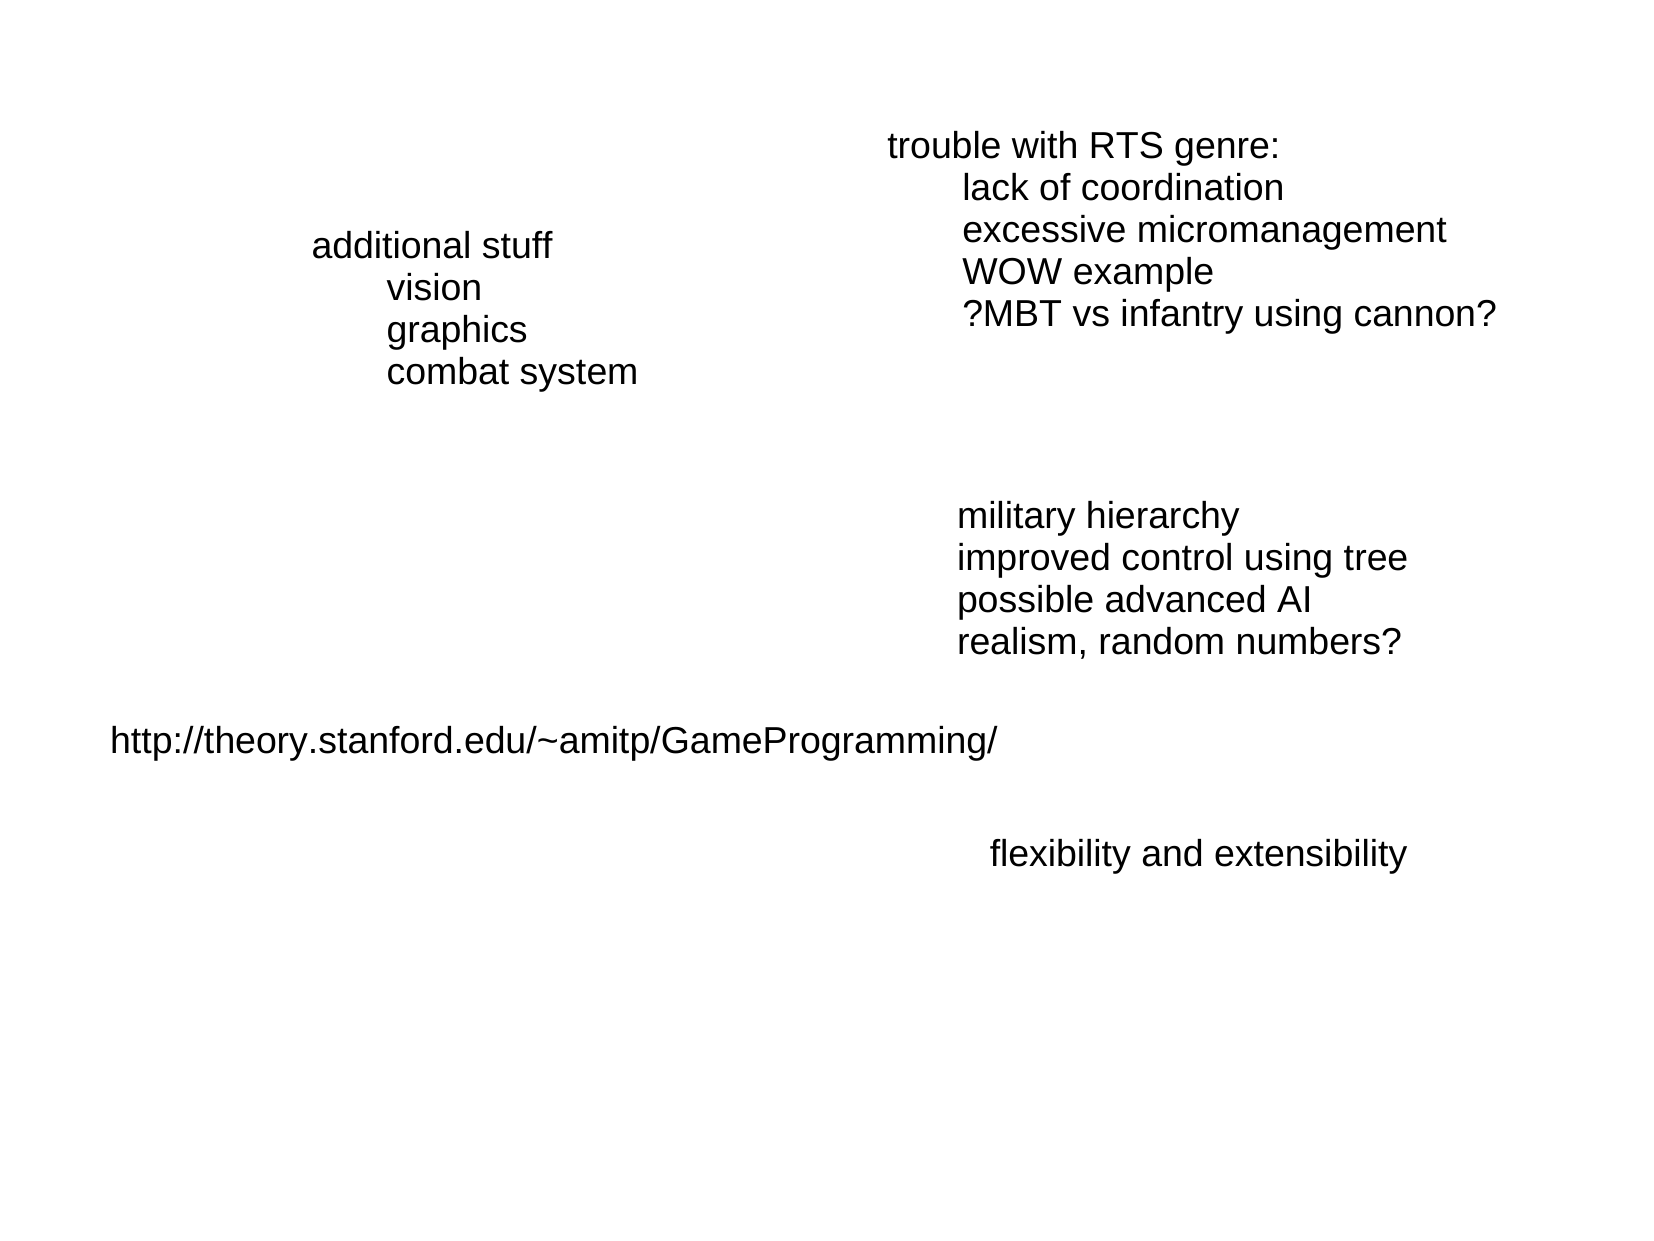

trouble with RTS genre:
	lack of coordination
	excessive micromanagement
	WOW example
	?MBT vs infantry using cannon?
additional stuff
	vision
	graphics
	combat system
military hierarchy
improved control using tree
possible advanced AI
realism, random numbers?
http://theory.stanford.edu/~amitp/GameProgramming/
flexibility and extensibility